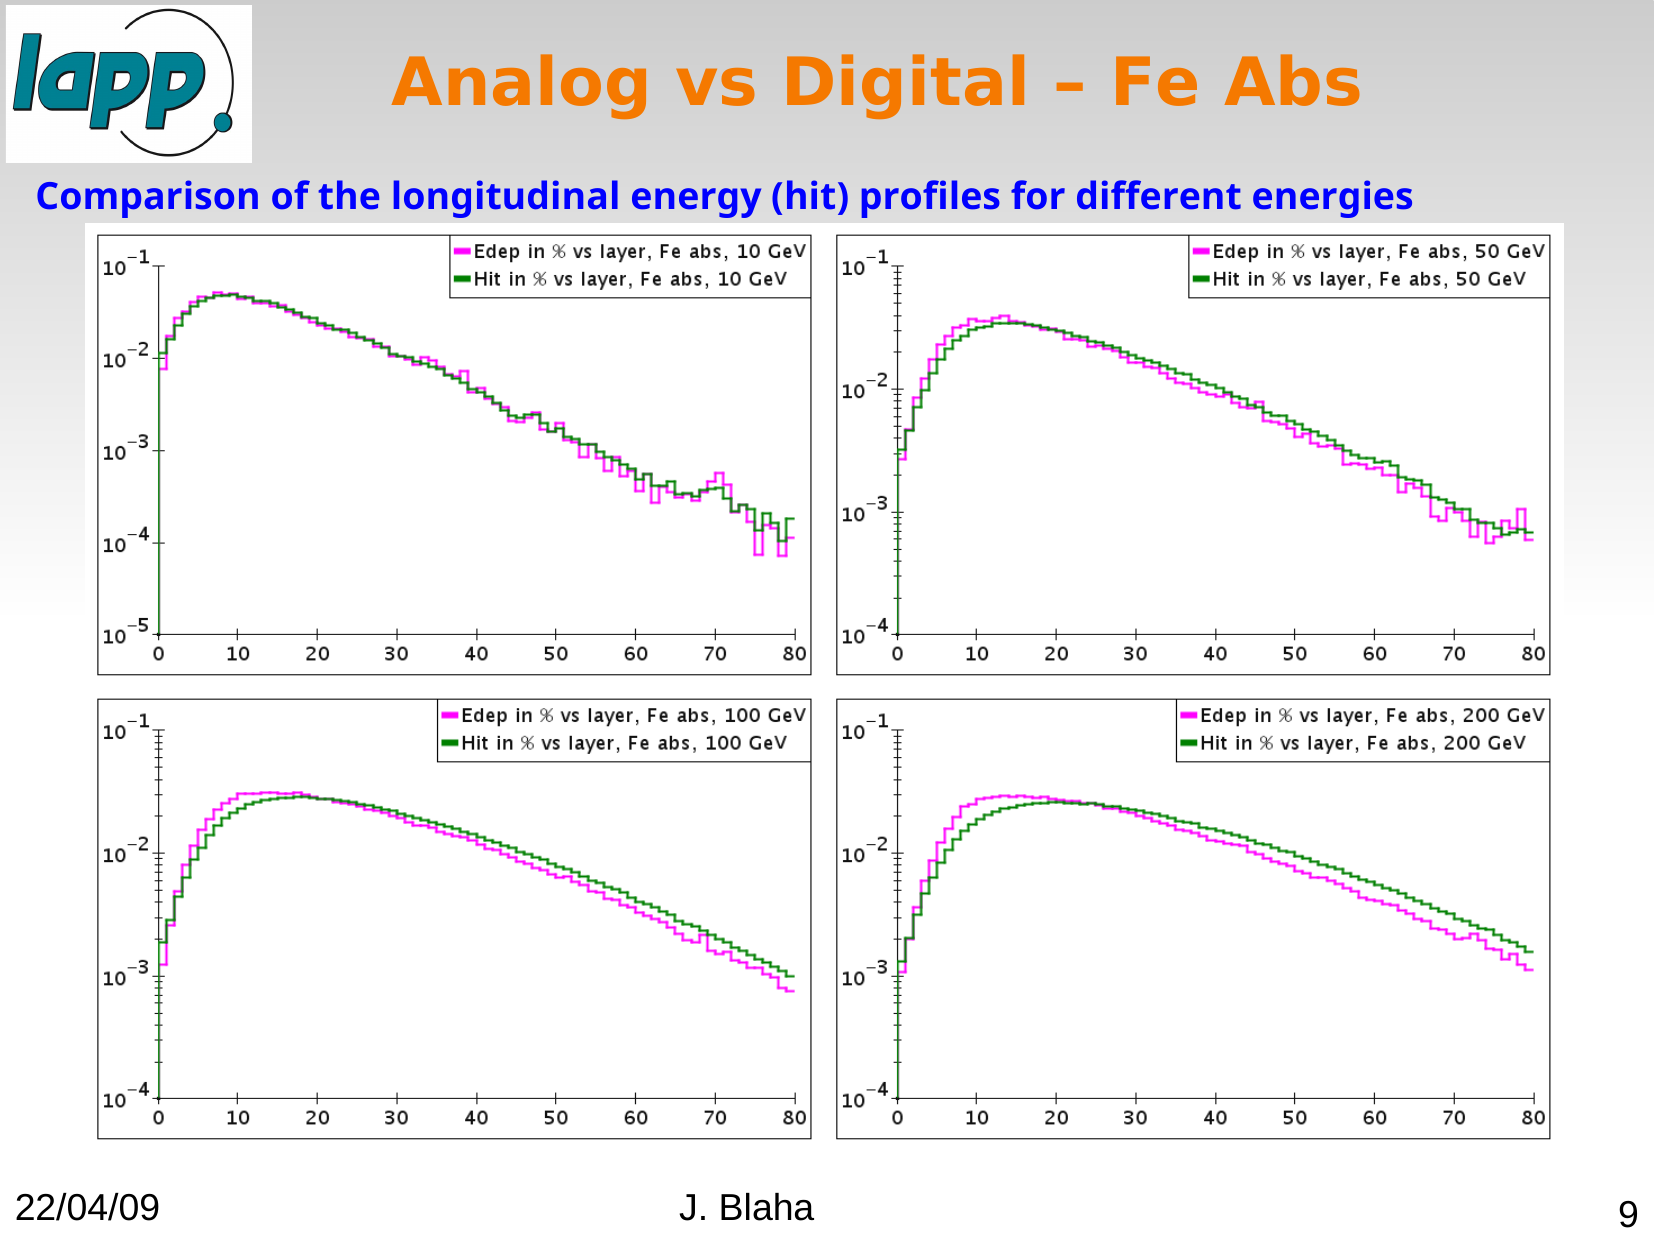

# Analog vs Digital – Fe Abs
Comparison of the longitudinal energy (hit) profiles for different energies
22/04/09
 J. Blaha